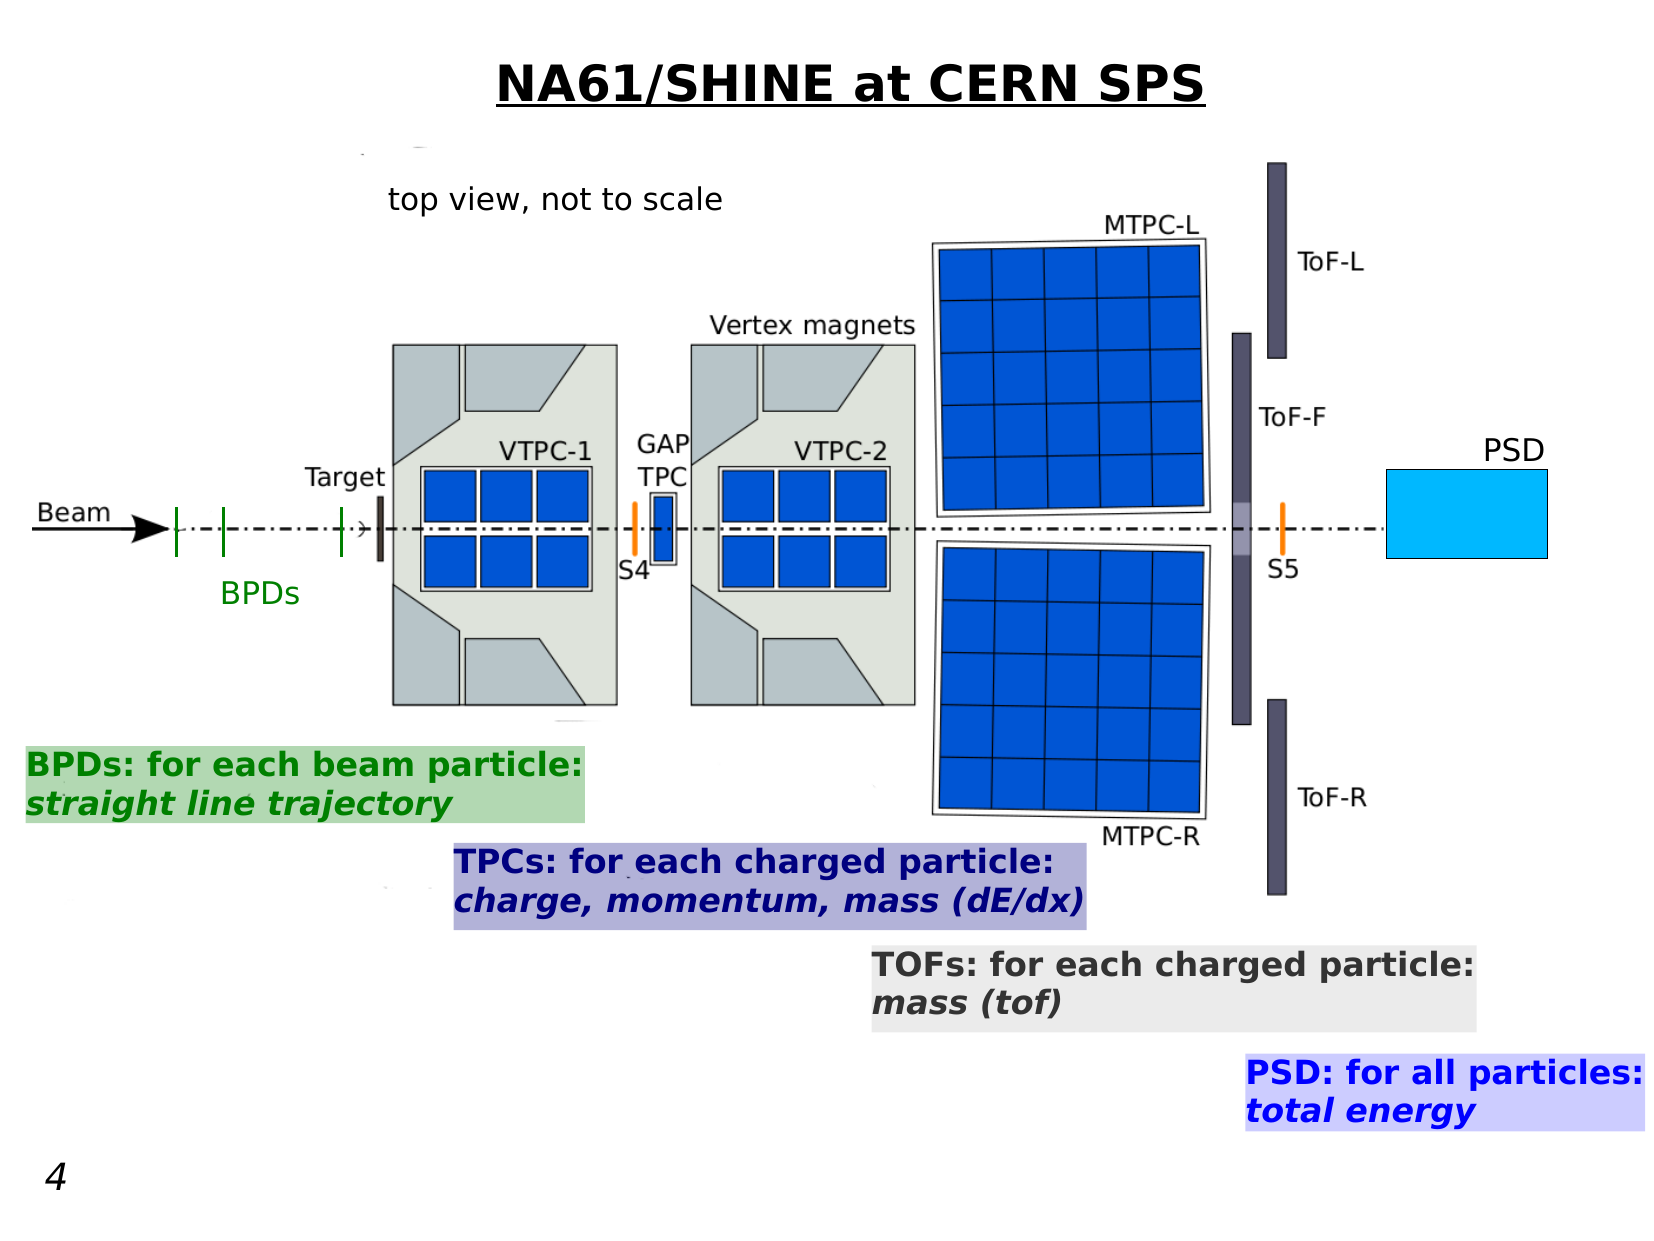

NA61/SHINE at CERN SPS
top view, not to scale
PSD
BPDs
BPDs: for each beam particle:
straight line trajectory
TPCs: for each charged particle:
charge, momentum, mass (dE/dx)
TOFs: for each charged particle:
mass (tof)
PSD: for all particles:
total energy